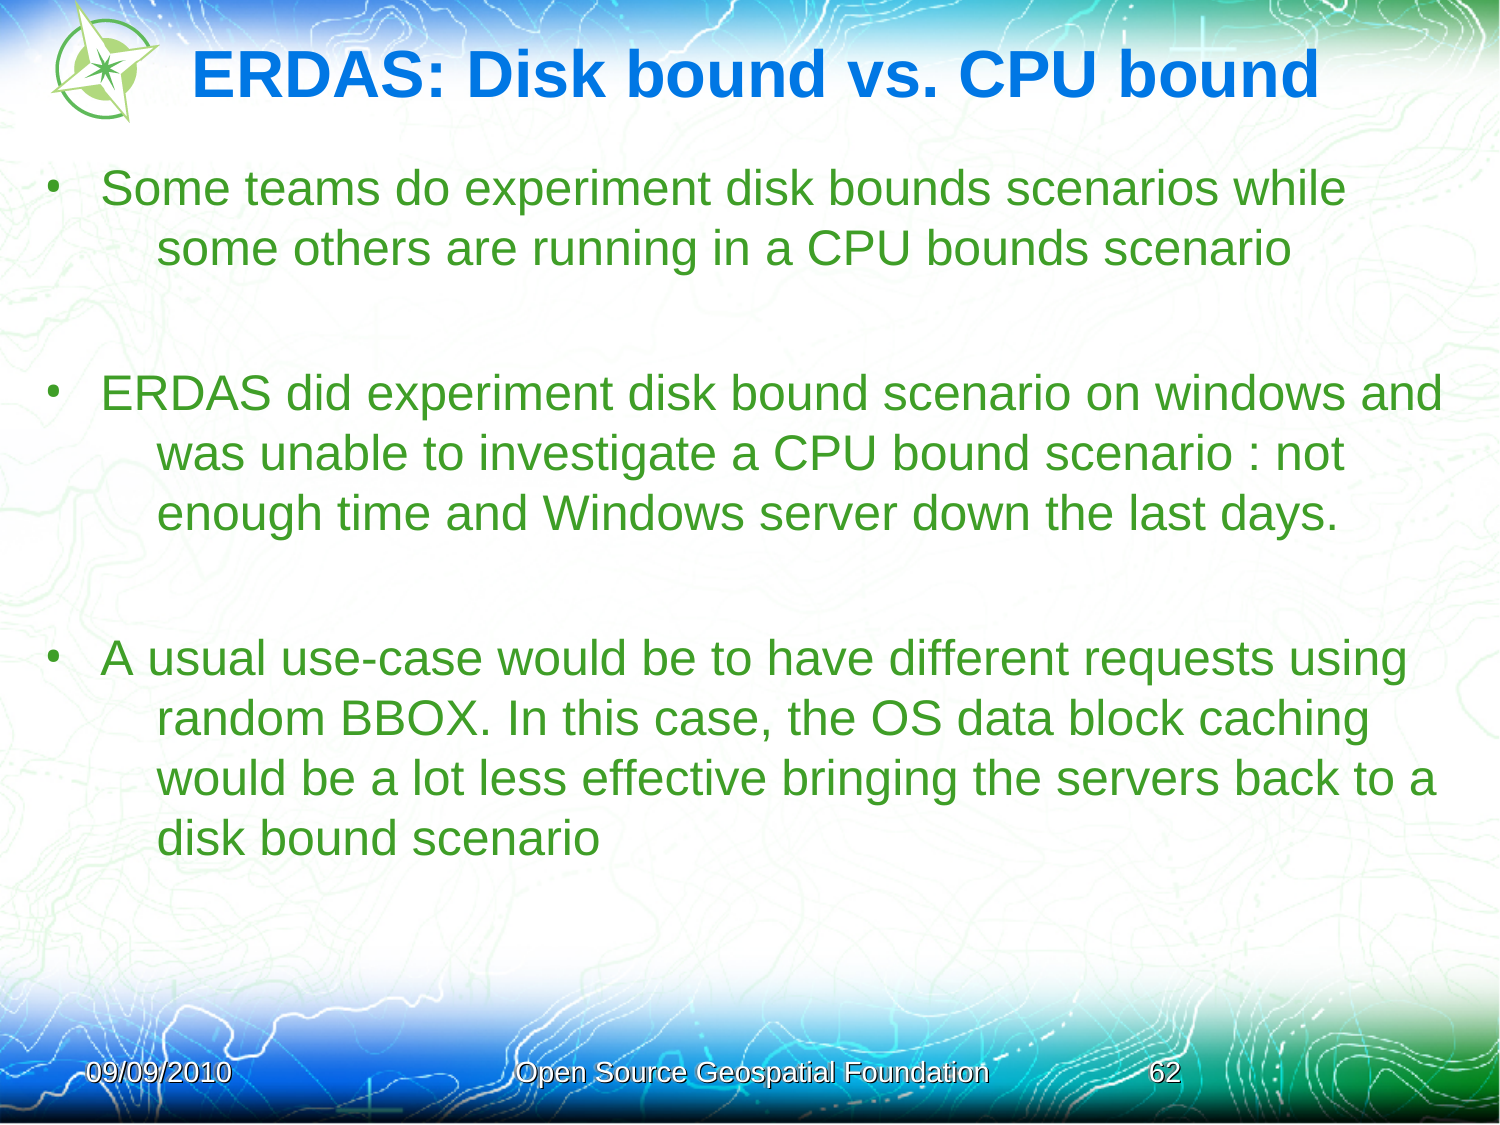

# ERDAS: Disk bound vs. CPU bound
Some teams do experiment disk bounds scenarios while some others are running in a CPU bounds scenario
ERDAS did experiment disk bound scenario on windows and was unable to investigate a CPU bound scenario : not enough time and Windows server down the last days.
A usual use-case would be to have different requests using random BBOX. In this case, the OS data block caching would be a lot less effective bringing the servers back to a disk bound scenario
09/09/2010
Open Source Geospatial Foundation